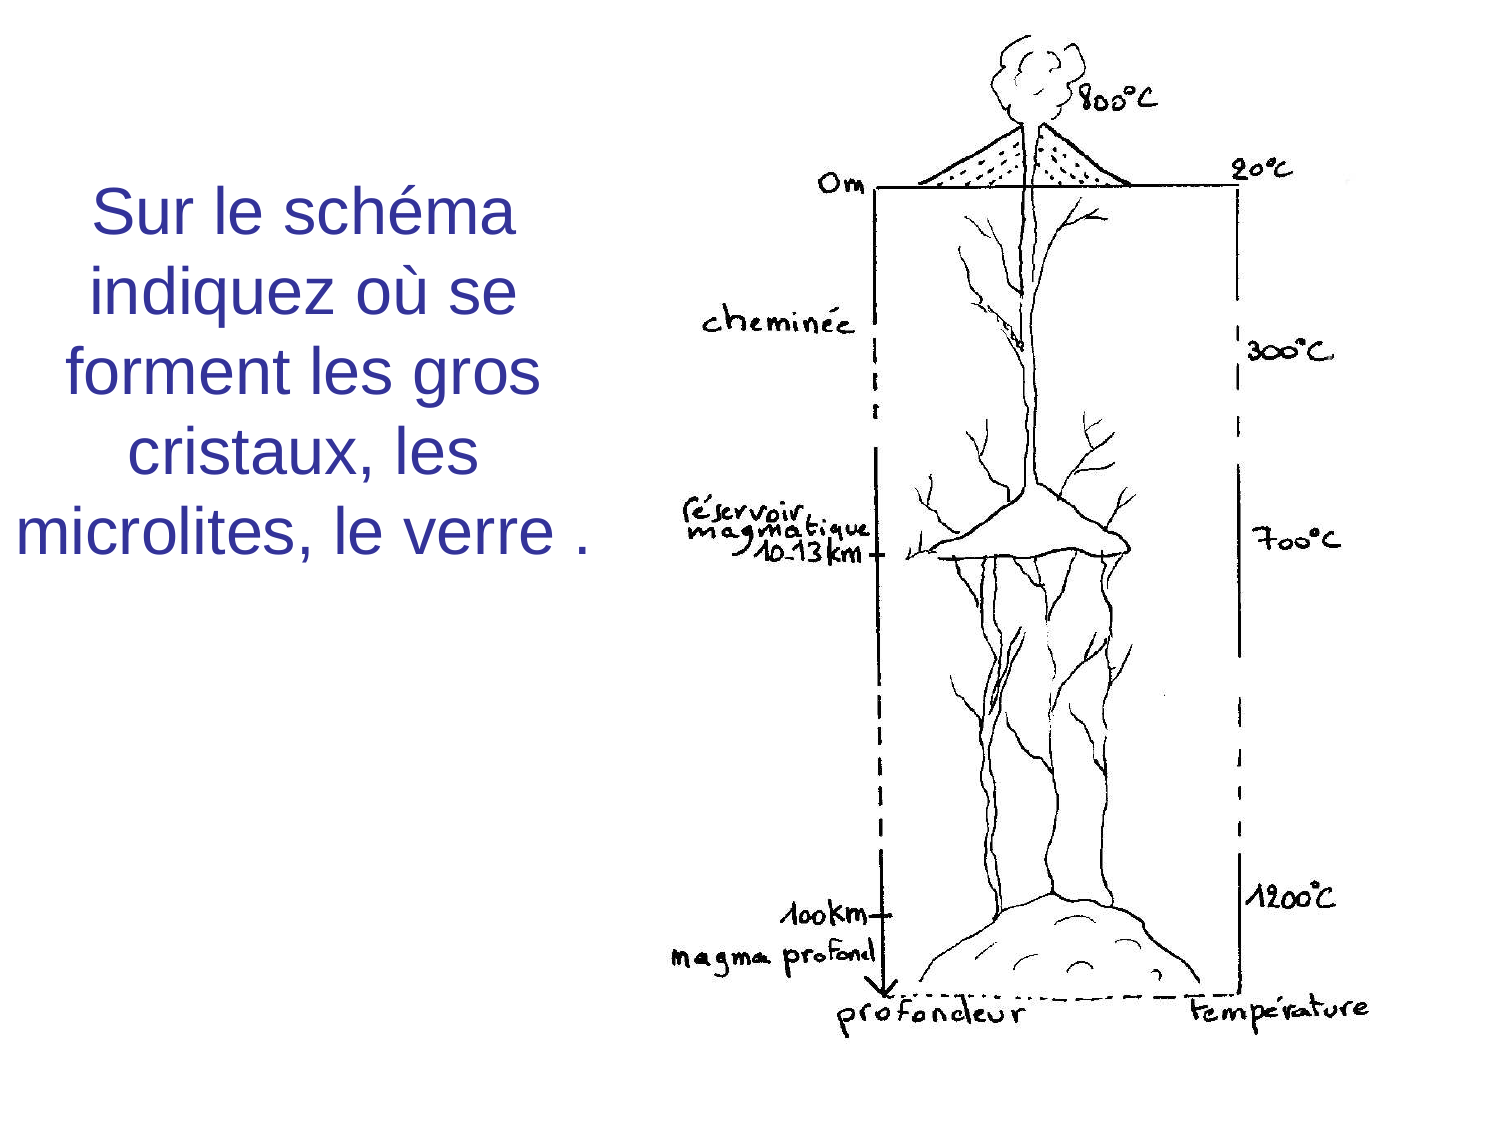

# Sur le schéma indiquez où se forment les gros cristaux, les microlites, le verre .